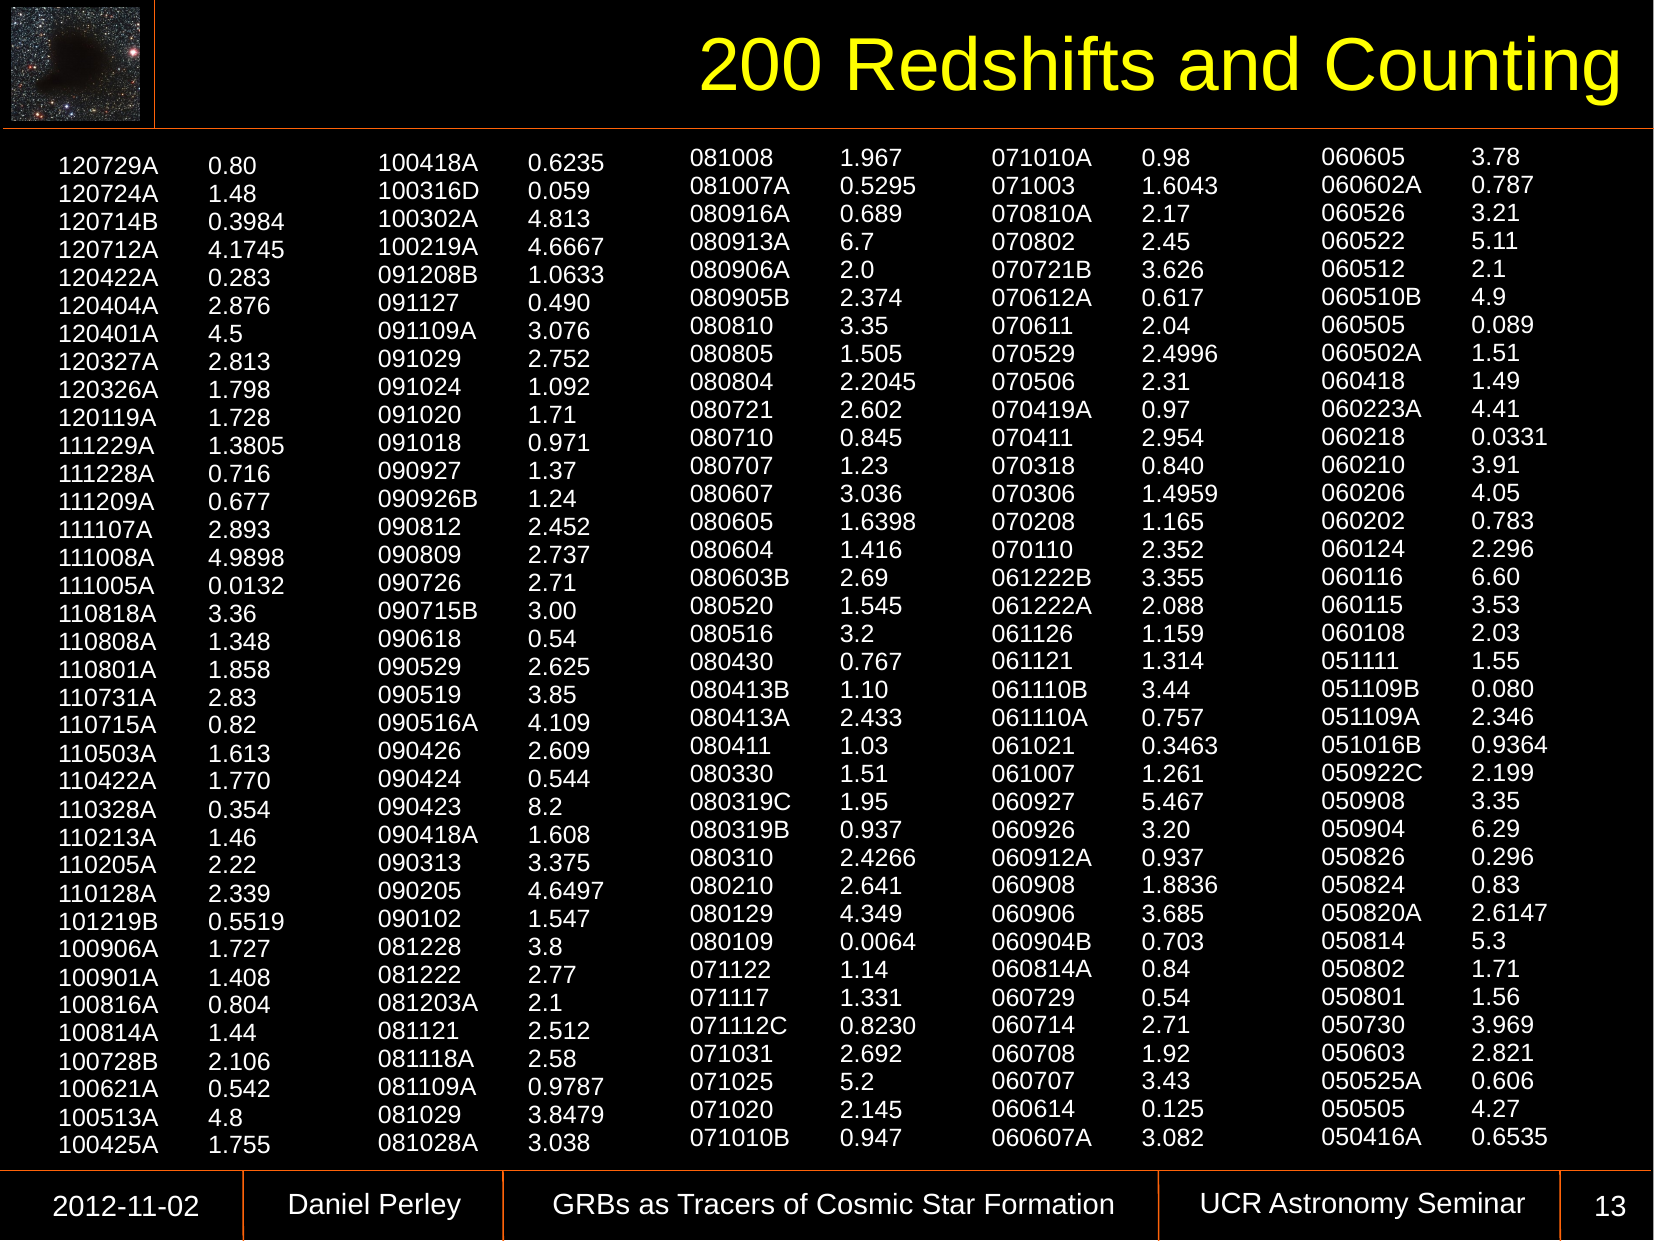

# 200 Redshifts and Counting
060605	3.78
060602A	0.787
060526	3.21
060522	5.11
060512	2.1
060510B	4.9
060505	0.089
060502A	1.51
060418	1.49
060223A	4.41
060218	0.0331
060210	3.91
060206	4.05
060202	0.783
060124	2.296
060116	6.60
060115	3.53
060108	2.03
051111	1.55
051109B	0.080
051109A	2.346
051016B	0.9364
050922C	2.199
050908	3.35
050904	6.29
050826	0.296
050824	0.83
050820A	2.6147
050814	5.3
050802	1.71
050801	1.56
050730	3.969
050603	2.821
050525A	0.606
050505	4.27
050416A	0.6535
071010A	0.98
071003	1.6043
070810A	2.17
070802	2.45
070721B	3.626
070612A	0.617
070611	2.04
070529	2.4996
070506	2.31
070419A	0.97
070411	2.954
070318	0.840
070306	1.4959
070208	1.165
070110	2.352
061222B	3.355
061222A	2.088
061126	1.159
061121	1.314
061110B	3.44
061110A	0.757
061021	0.3463
061007	1.261
060927	5.467
060926	3.20
060912A	0.937
060908	1.8836
060906	3.685
060904B	0.703
060814A	0.84
060729	0.54
060714	2.71
060708	1.92
060707	3.43
060614	0.125
060607A	3.082
081008	1.967
081007A	0.5295
080916A	0.689
080913A	6.7
080906A	2.0
080905B	2.374
080810	3.35
080805	1.505
080804	2.2045
080721	2.602
080710	0.845
080707	1.23
080607	3.036
080605	1.6398
080604	1.416
080603B	2.69
080520	1.545
080516	3.2
080430	0.767
080413B	1.10
080413A	2.433
080411	1.03
080330	1.51
080319C	1.95
080319B	0.937
080310	2.4266
080210	2.641
080129	4.349
080109	0.0064
071122	1.14
071117	1.331
071112C	0.8230
071031	2.692
071025	5.2
071020	2.145
071010B	0.947
100418A	0.6235
100316D	0.059
100302A	4.813
100219A	4.6667
091208B	1.0633
091127	0.490
091109A	3.076
091029	2.752
091024	1.092
091020	1.71
091018	0.971
090927	1.37
090926B	1.24
090812	2.452
090809	2.737
090726	2.71
090715B	3.00
090618	0.54
090529	2.625
090519	3.85
090516A	4.109
090426	2.609
090424	0.544
090423	8.2
090418A	1.608
090313	3.375
090205	4.6497
090102	1.547
081228	3.8
081222	2.77
081203A	2.1
081121	2.512
081118A	2.58
081109A	0.9787
081029	3.8479
081028A	3.038
120729A	0.80
120724A	1.48
120714B	0.3984
120712A	4.1745
120422A	0.283
120404A	2.876
120401A	4.5
120327A	2.813
120326A	1.798
120119A	1.728
111229A	1.3805
111228A	0.716
111209A	0.677
111107A	2.893
111008A	4.9898
111005A	0.0132
110818A	3.36
110808A	1.348
110801A	1.858
110731A	2.83
110715A	0.82
110503A	1.613
110422A	1.770
110328A	0.354
110213A	1.46
110205A	2.22
110128A	2.339
101219B	0.5519
100906A	1.727
100901A	1.408
100816A	0.804
100814A	1.44
100728B	2.106
100621A	0.542
100513A	4.8
100425A	1.755
2012-11-02
13